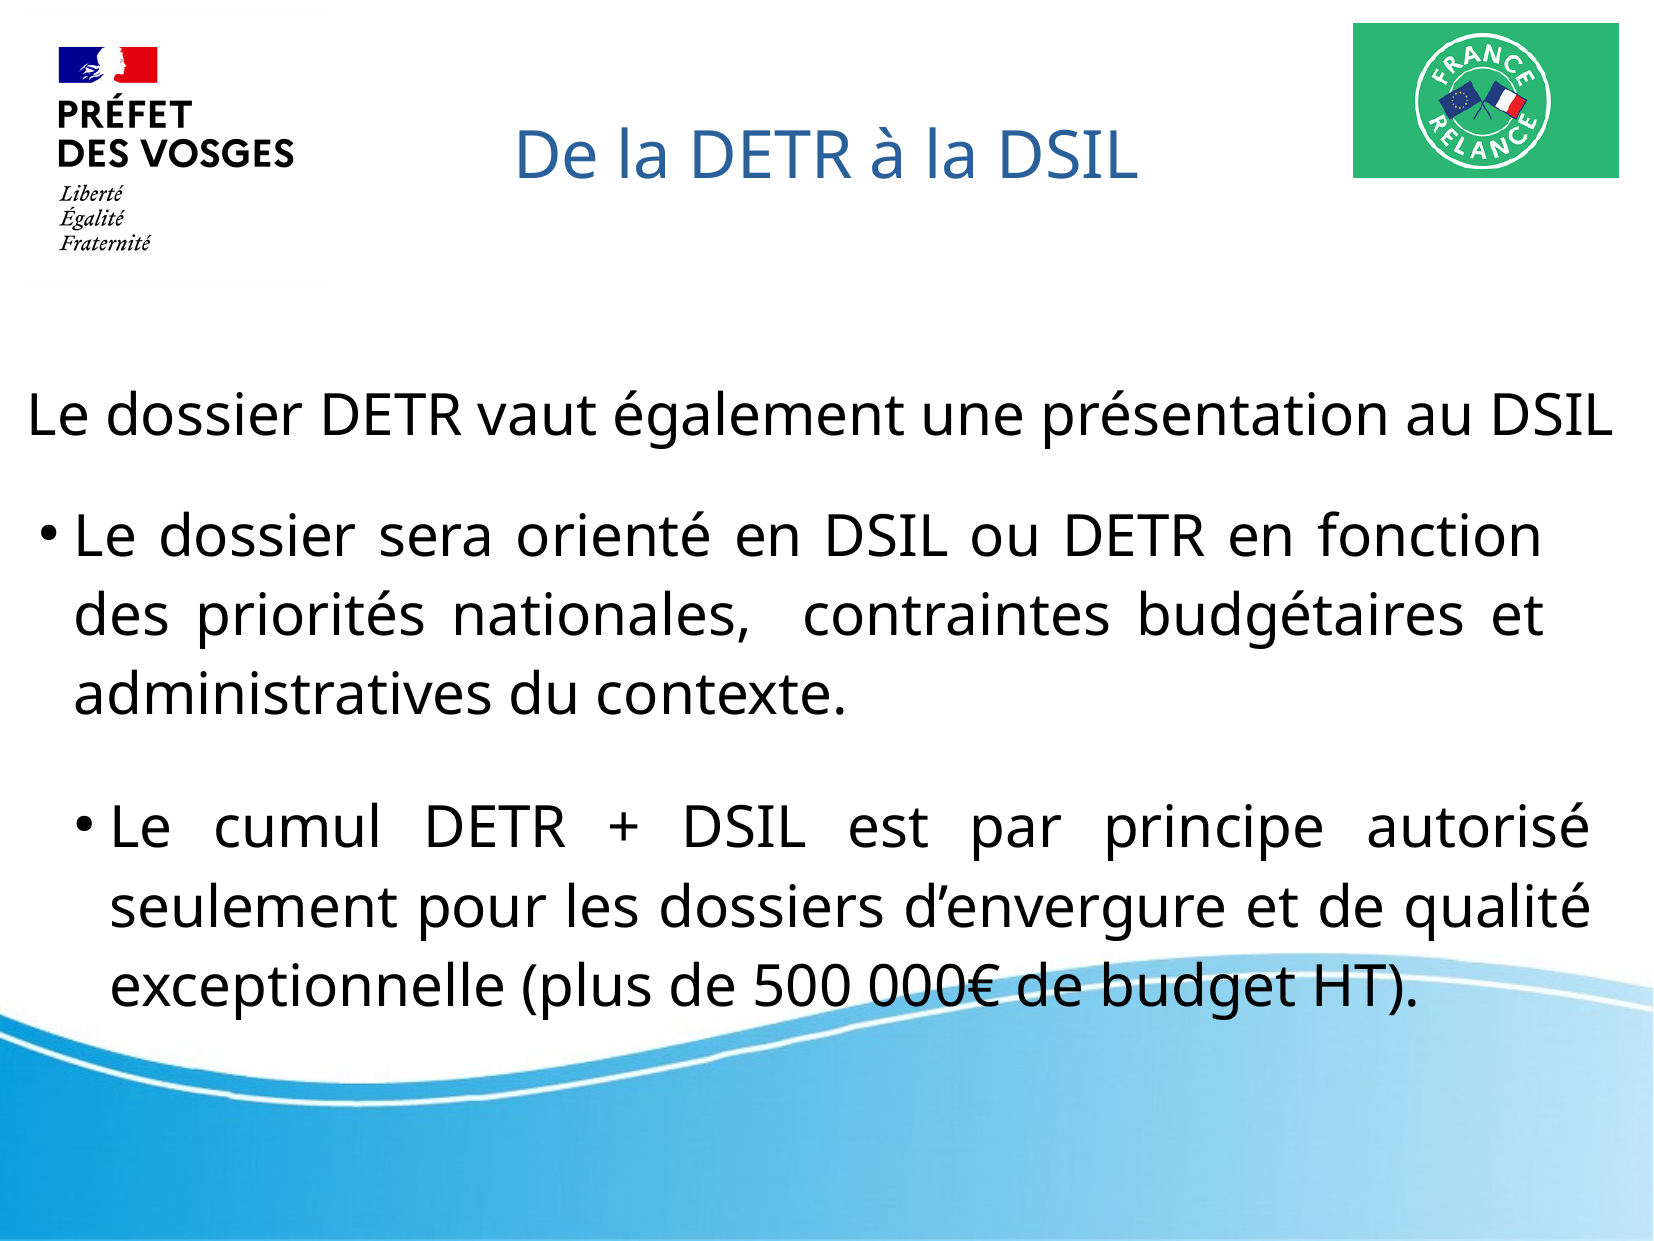

# De la DETR à la DSIL
Le dossier DETR vaut également une présentation au DSIL
Le dossier sera orienté en DSIL ou DETR en fonction des priorités nationales, contraintes budgétaires et administratives du contexte.
Le cumul DETR + DSIL est par principe autorisé seulement pour les dossiers d’envergure et de qualité exceptionnelle (plus de 500 000€ de budget HT).